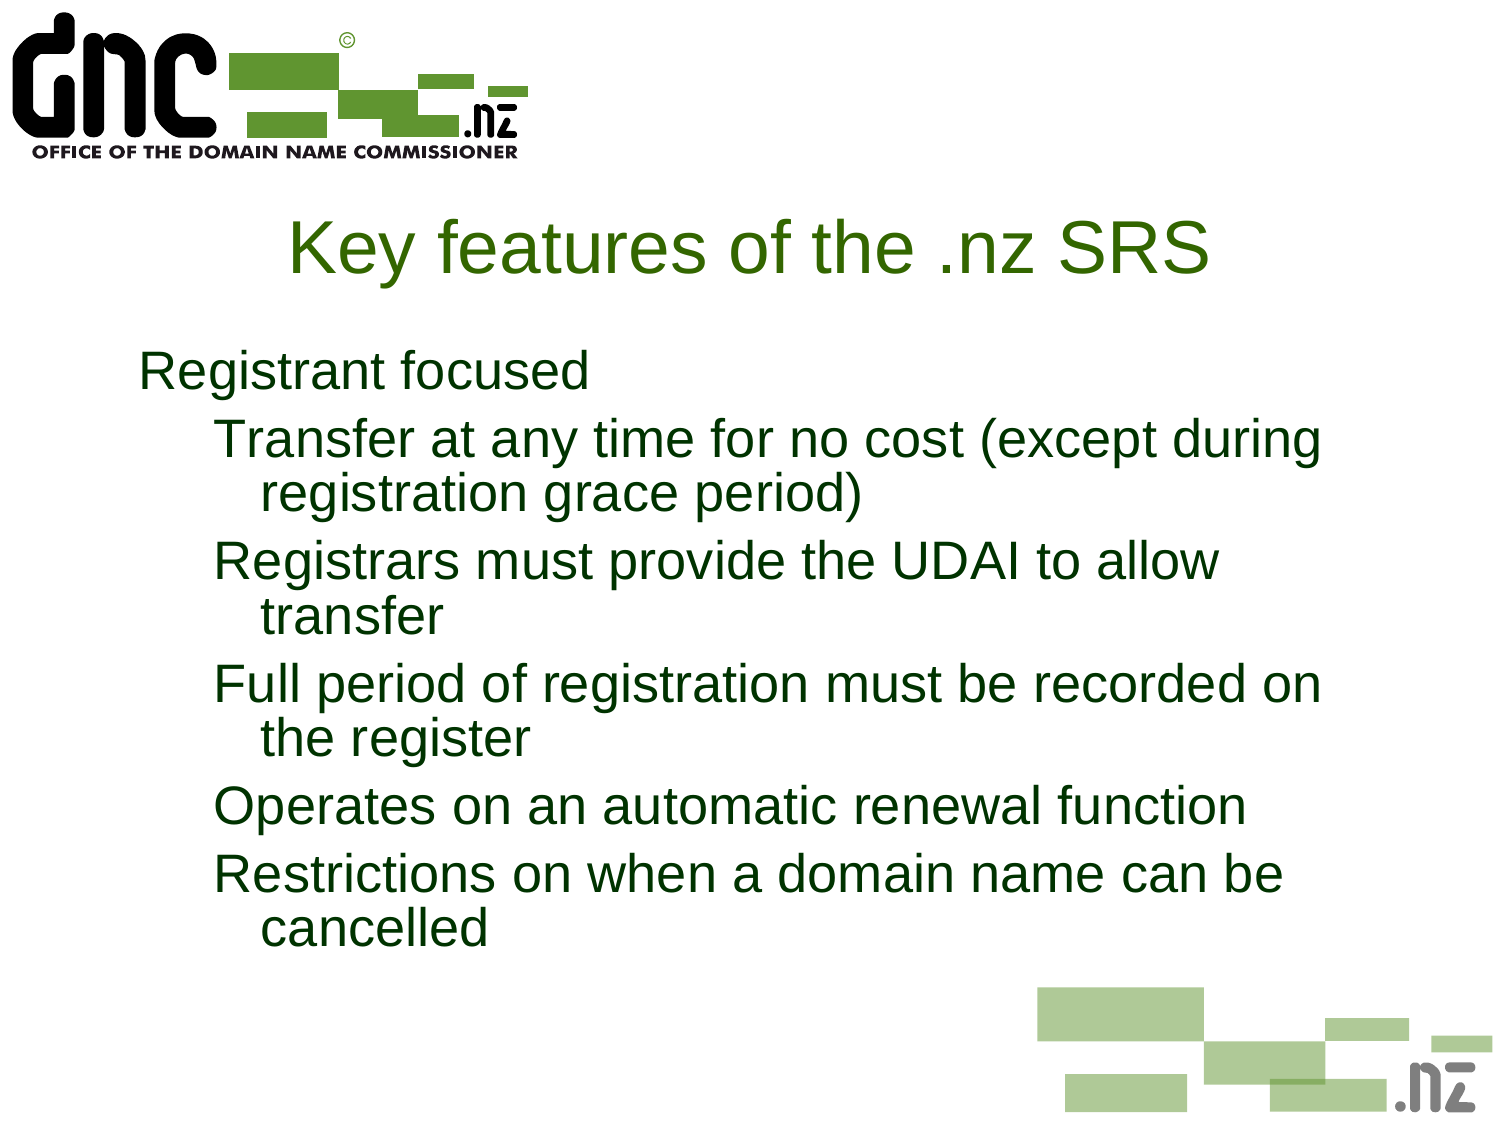

# Key features of the .nz SRS
Registrant focused
Transfer at any time for no cost (except during registration grace period)
Registrars must provide the UDAI to allow transfer
Full period of registration must be recorded on the register
Operates on an automatic renewal function
Restrictions on when a domain name can be cancelled